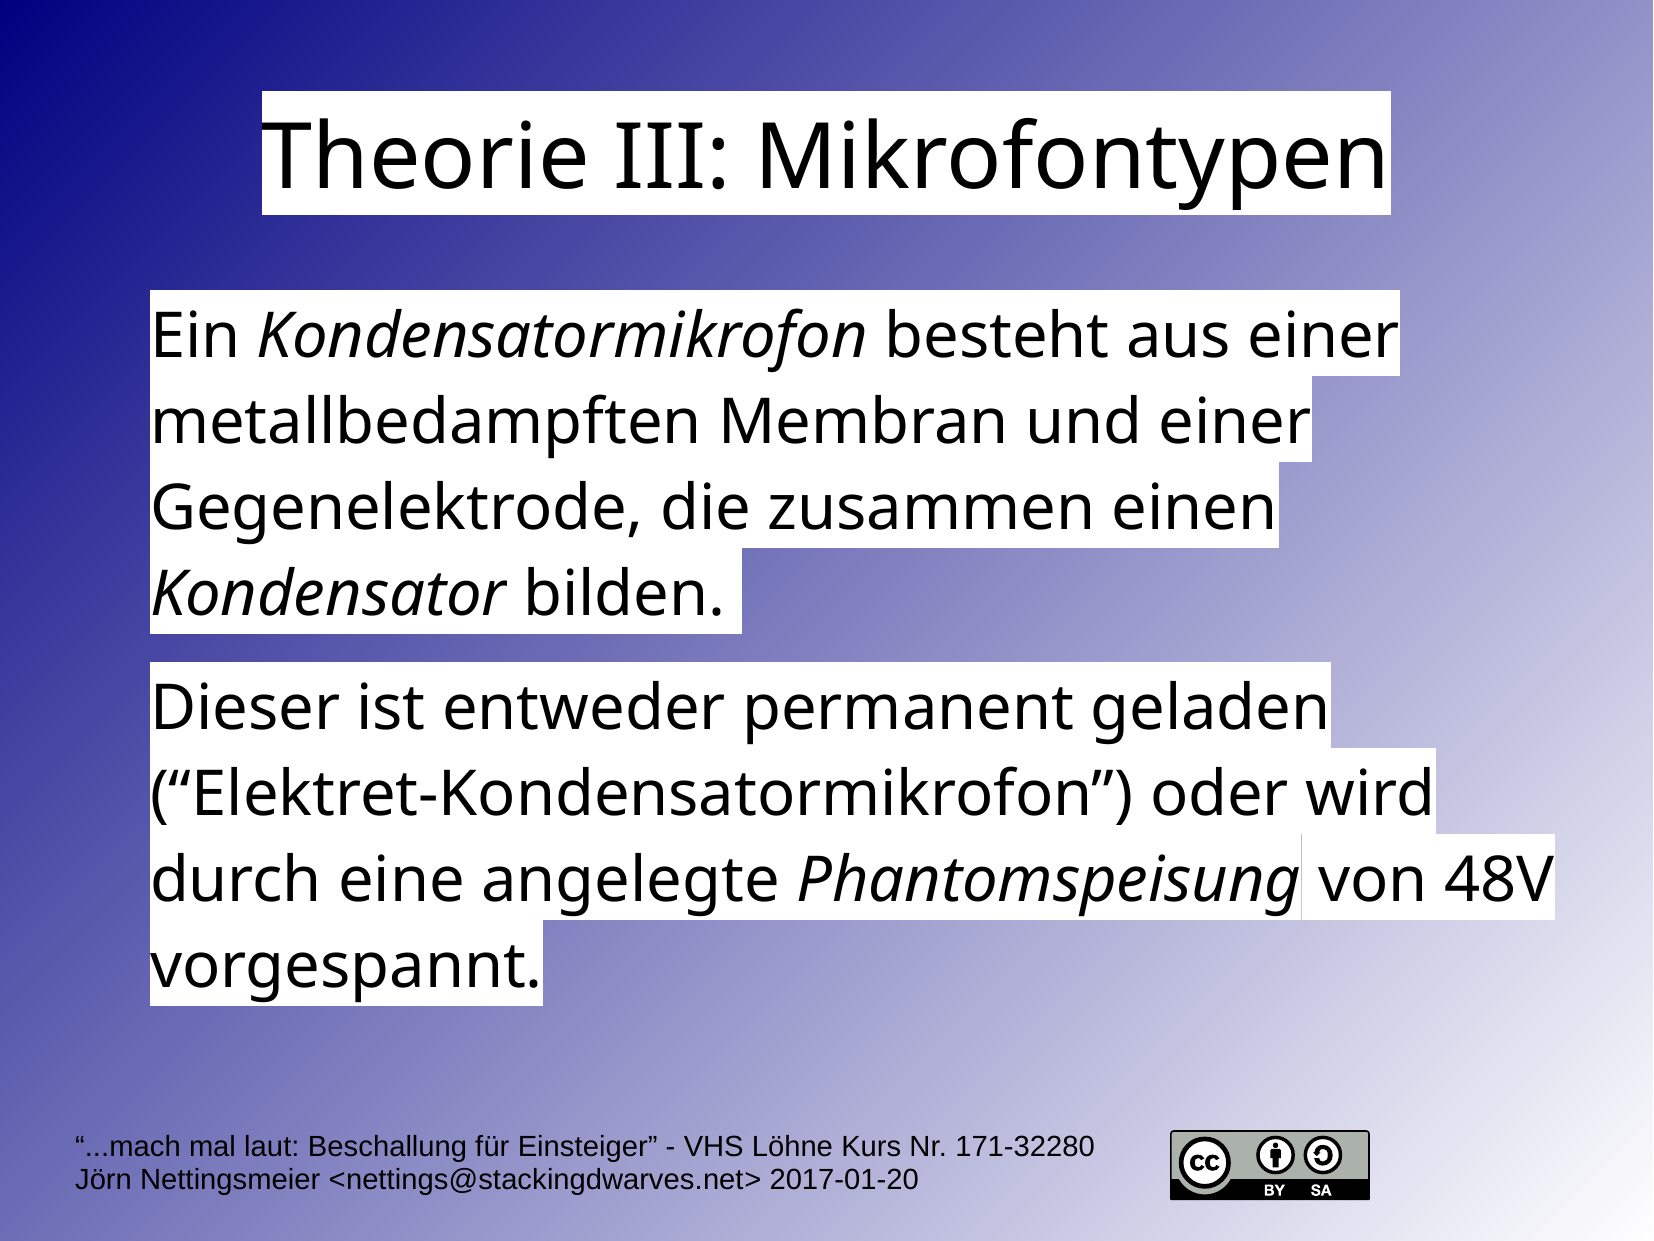

# Theorie III: Mikrofontypen
Ein Kondensatormikrofon besteht aus einer metallbedampften Membran und einer Gegenelektrode, die zusammen einen Kondensator bilden.
Dieser ist entweder permanent geladen (“Elektret-Kondensatormikrofon”) oder wird durch eine angelegte Phantomspeisung von 48V vorgespannt.